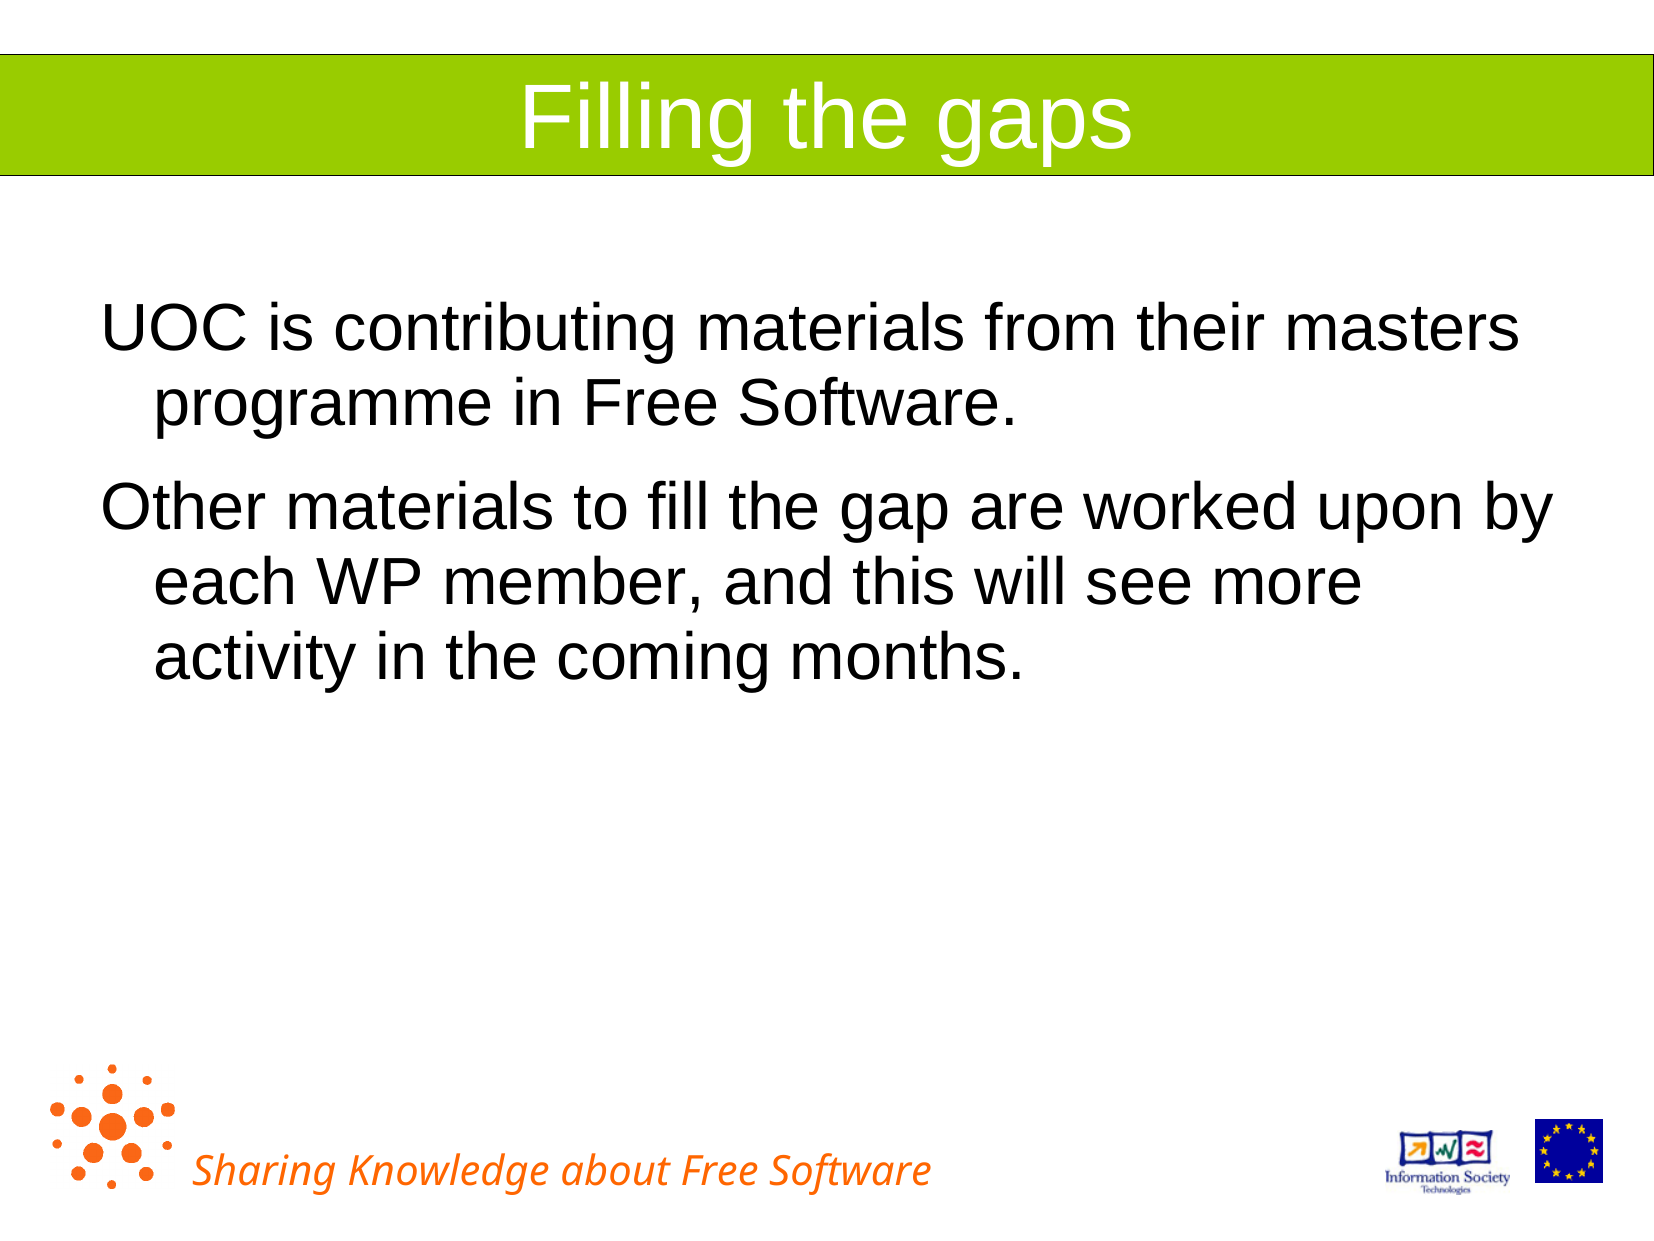

# Filling the gaps
UOC is contributing materials from their masters programme in Free Software.
Other materials to fill the gap are worked upon by each WP member, and this will see more activity in the coming months.